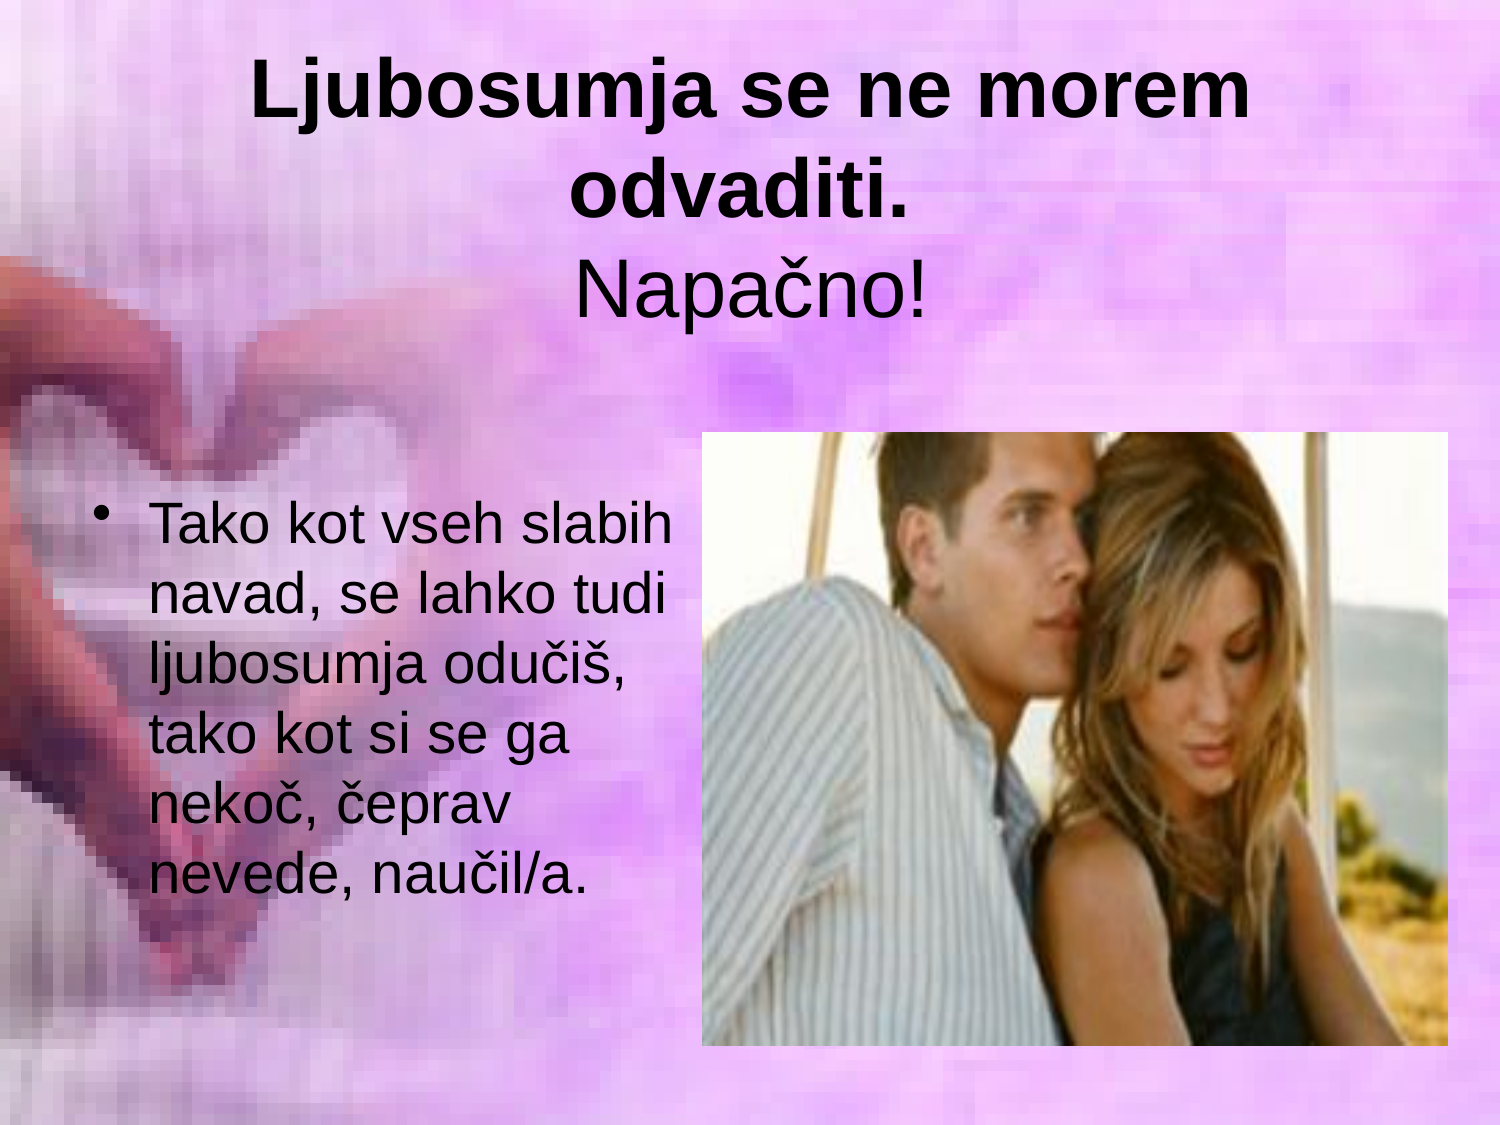

# Ljubosumja se ne morem odvaditi. Napačno!
Tako kot vseh slabih navad, se lahko tudi ljubosumja odučiš, tako kot si se ga nekoč, čeprav nevede, naučil/a.